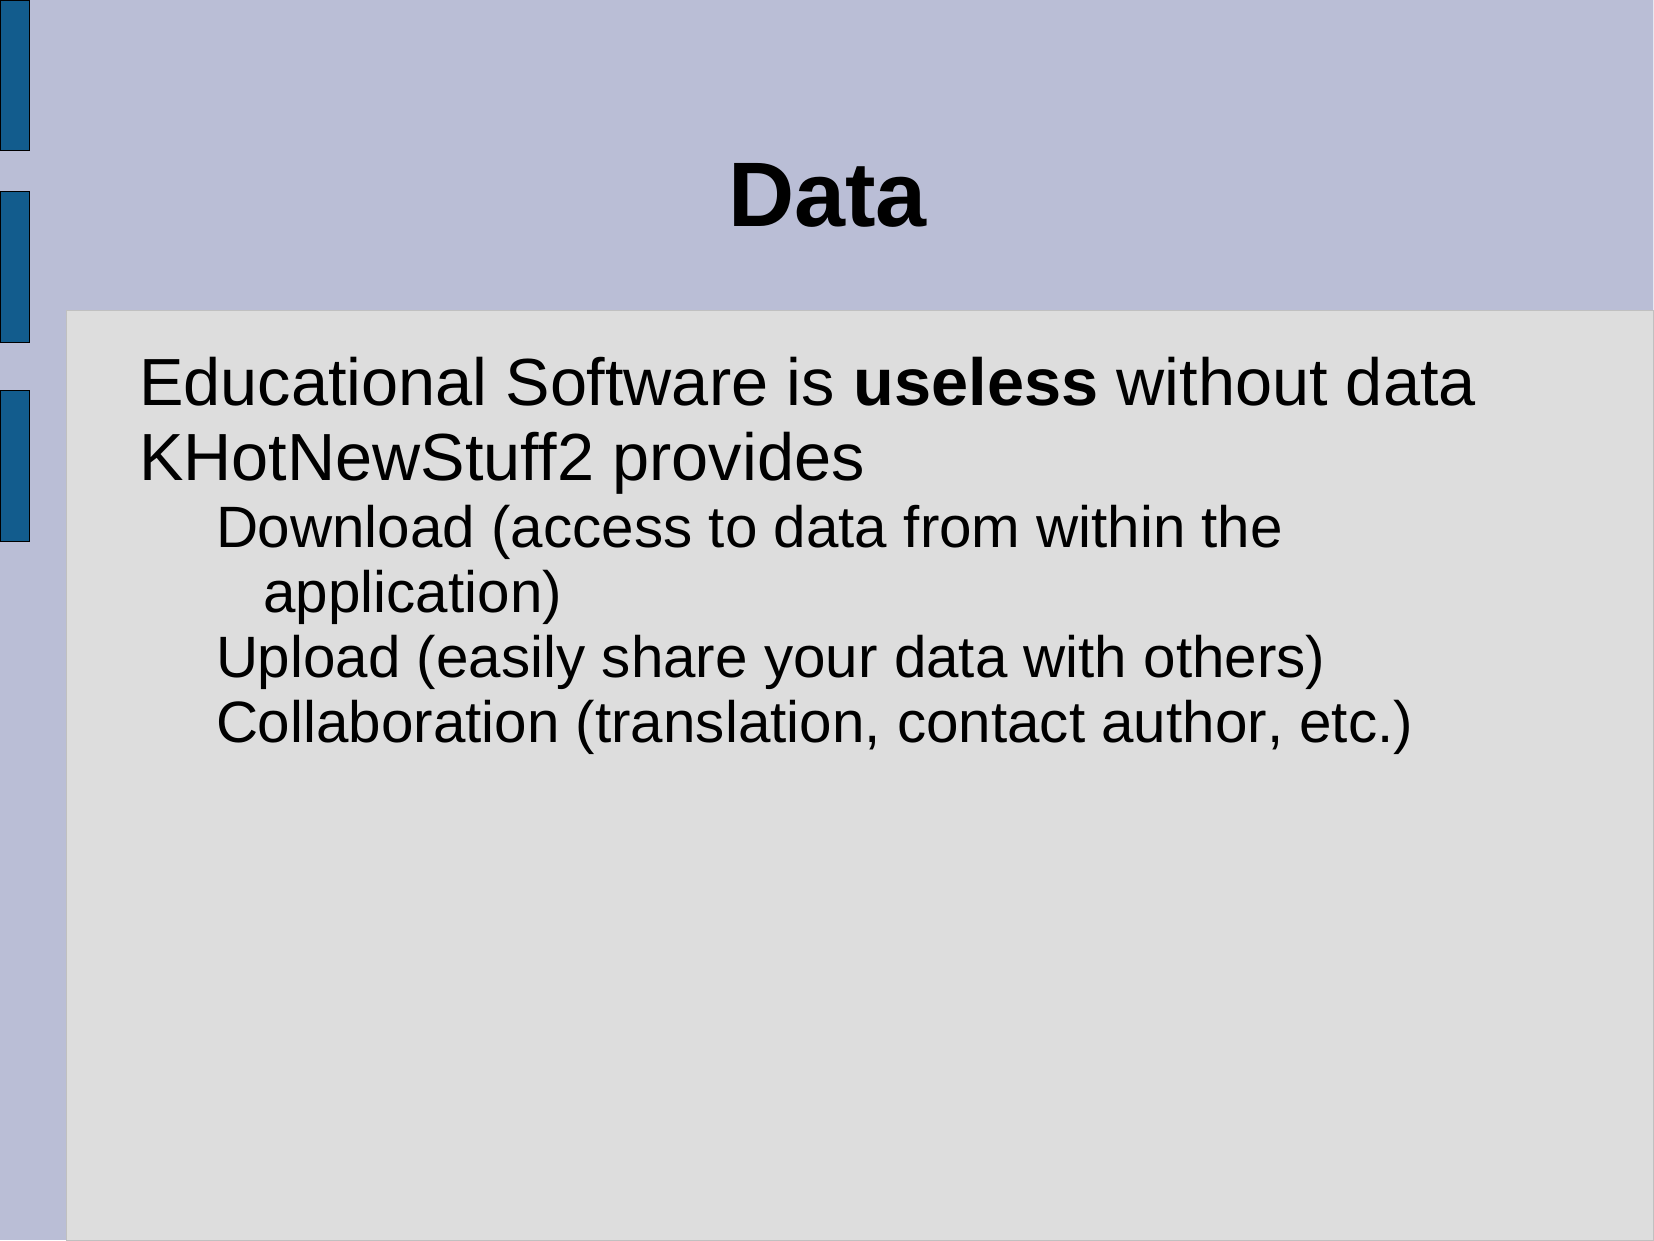

# Data
Educational Software is useless without data
KHotNewStuff2 provides
Download (access to data from within the application)
Upload (easily share your data with others)
Collaboration (translation, contact author, etc.)